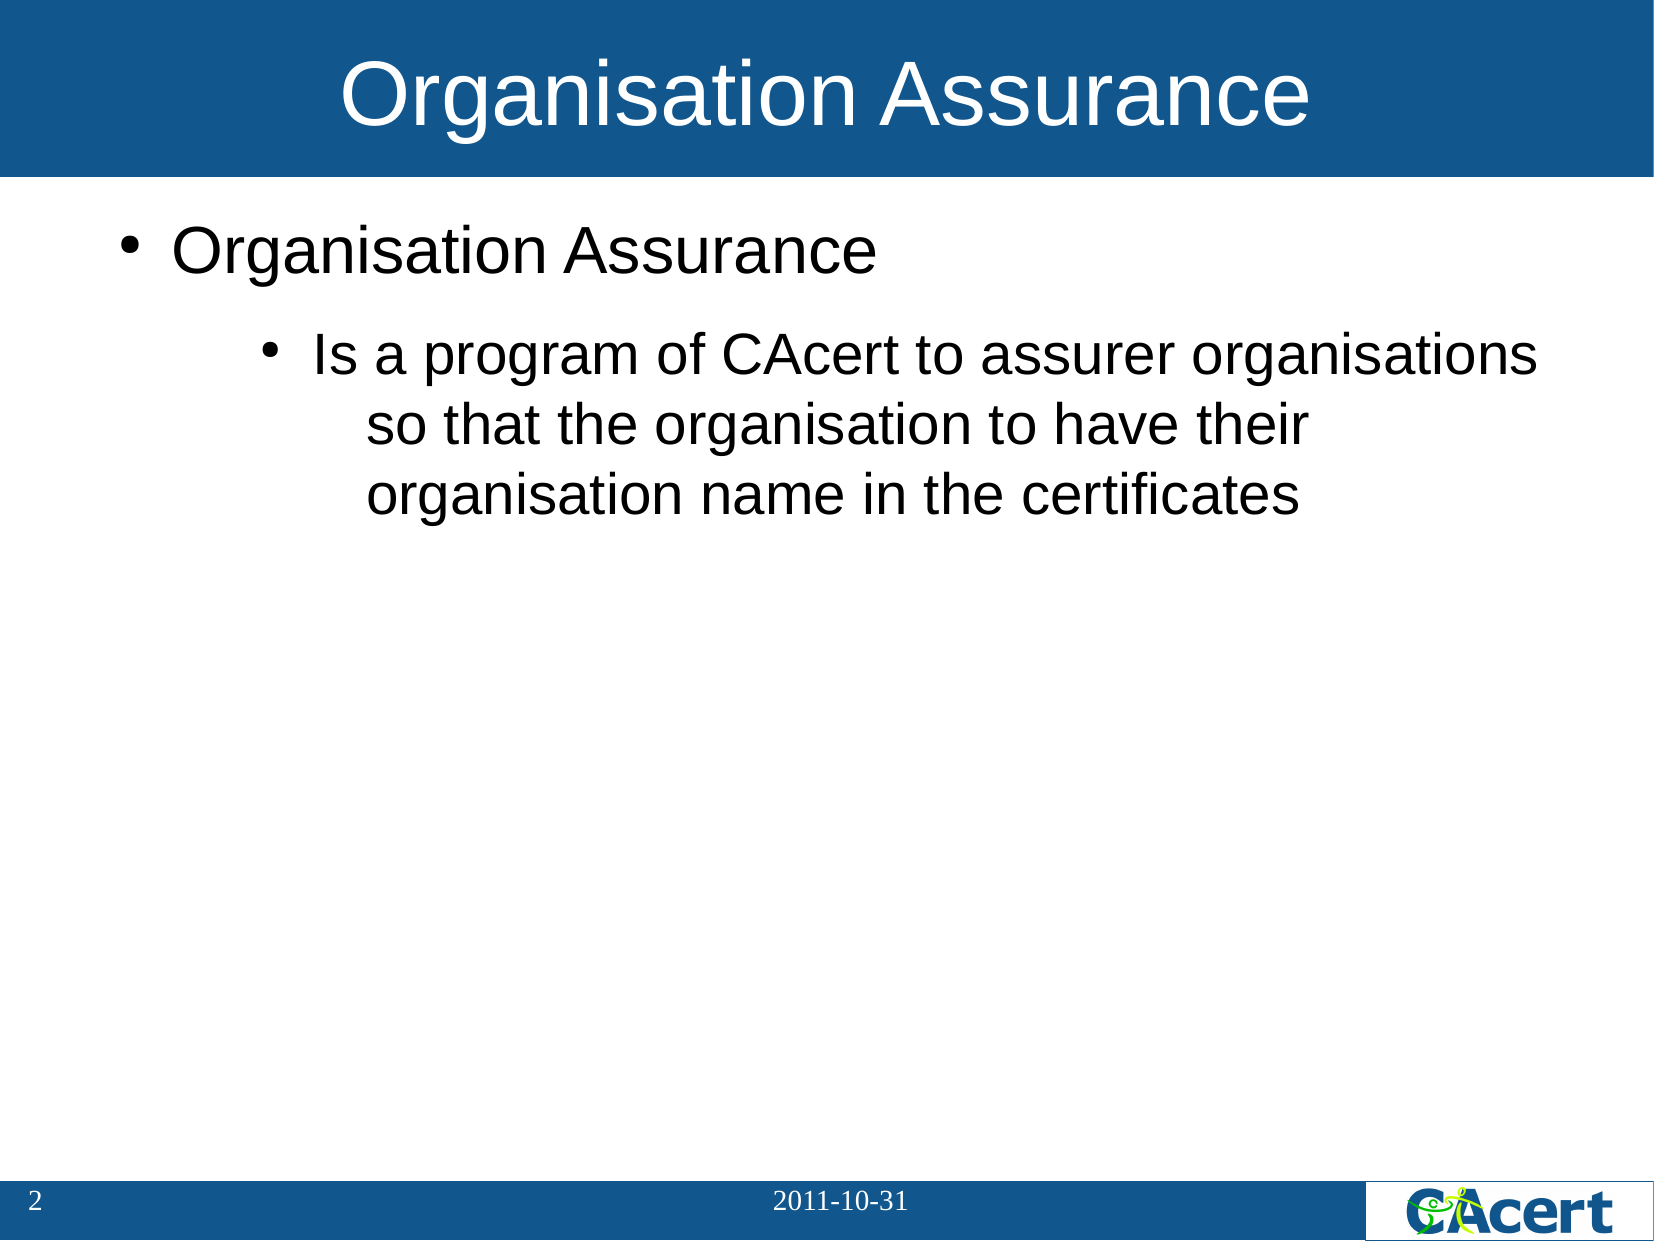

# Organisation Assurance
Organisation Assurance
Is a program of CAcert to assurer organisations so that the organisation to have their organisation name in the certificates
2011-10-31